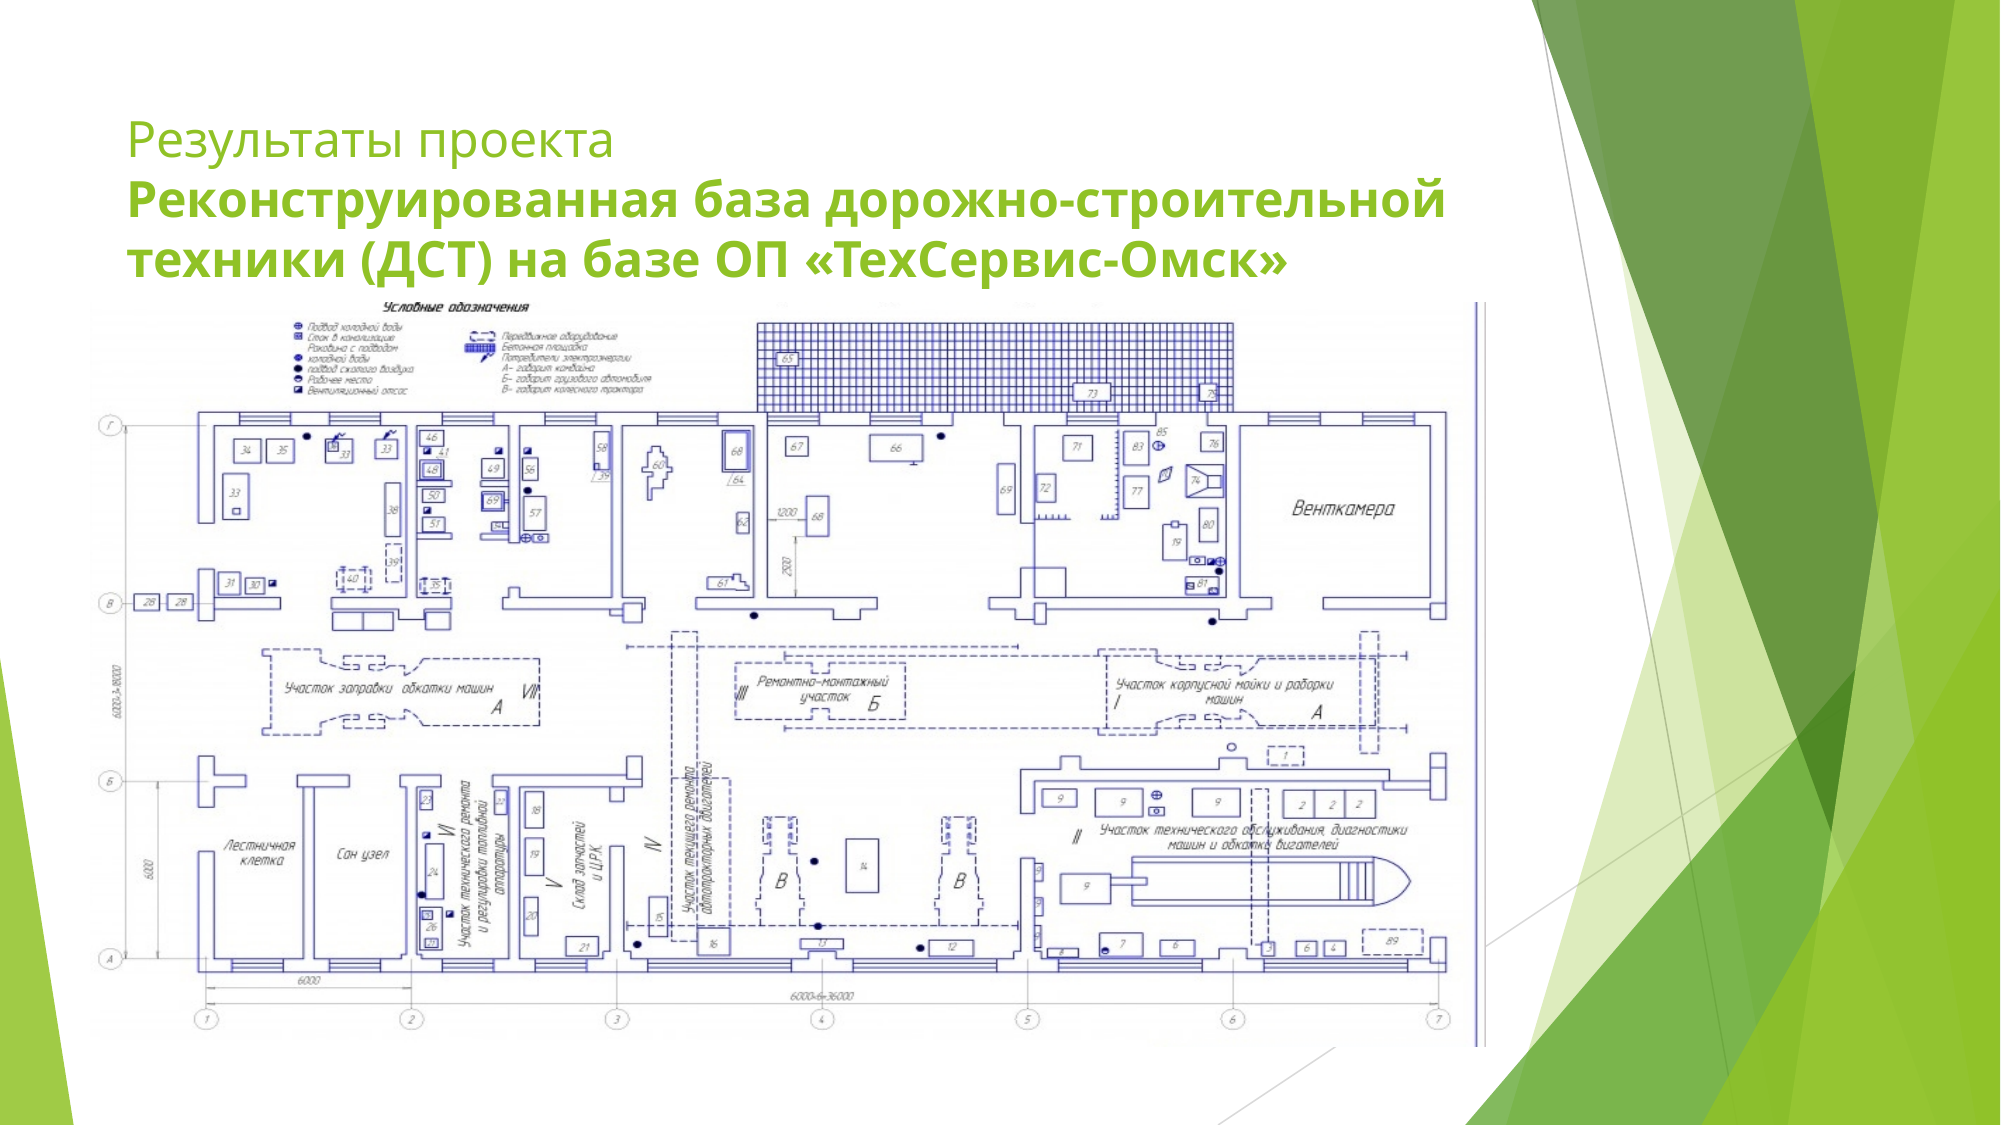

# Результаты проекта Реконструированная база дорожно-строительной техники (ДСТ) на базе ОП «ТехСервис-Омск»